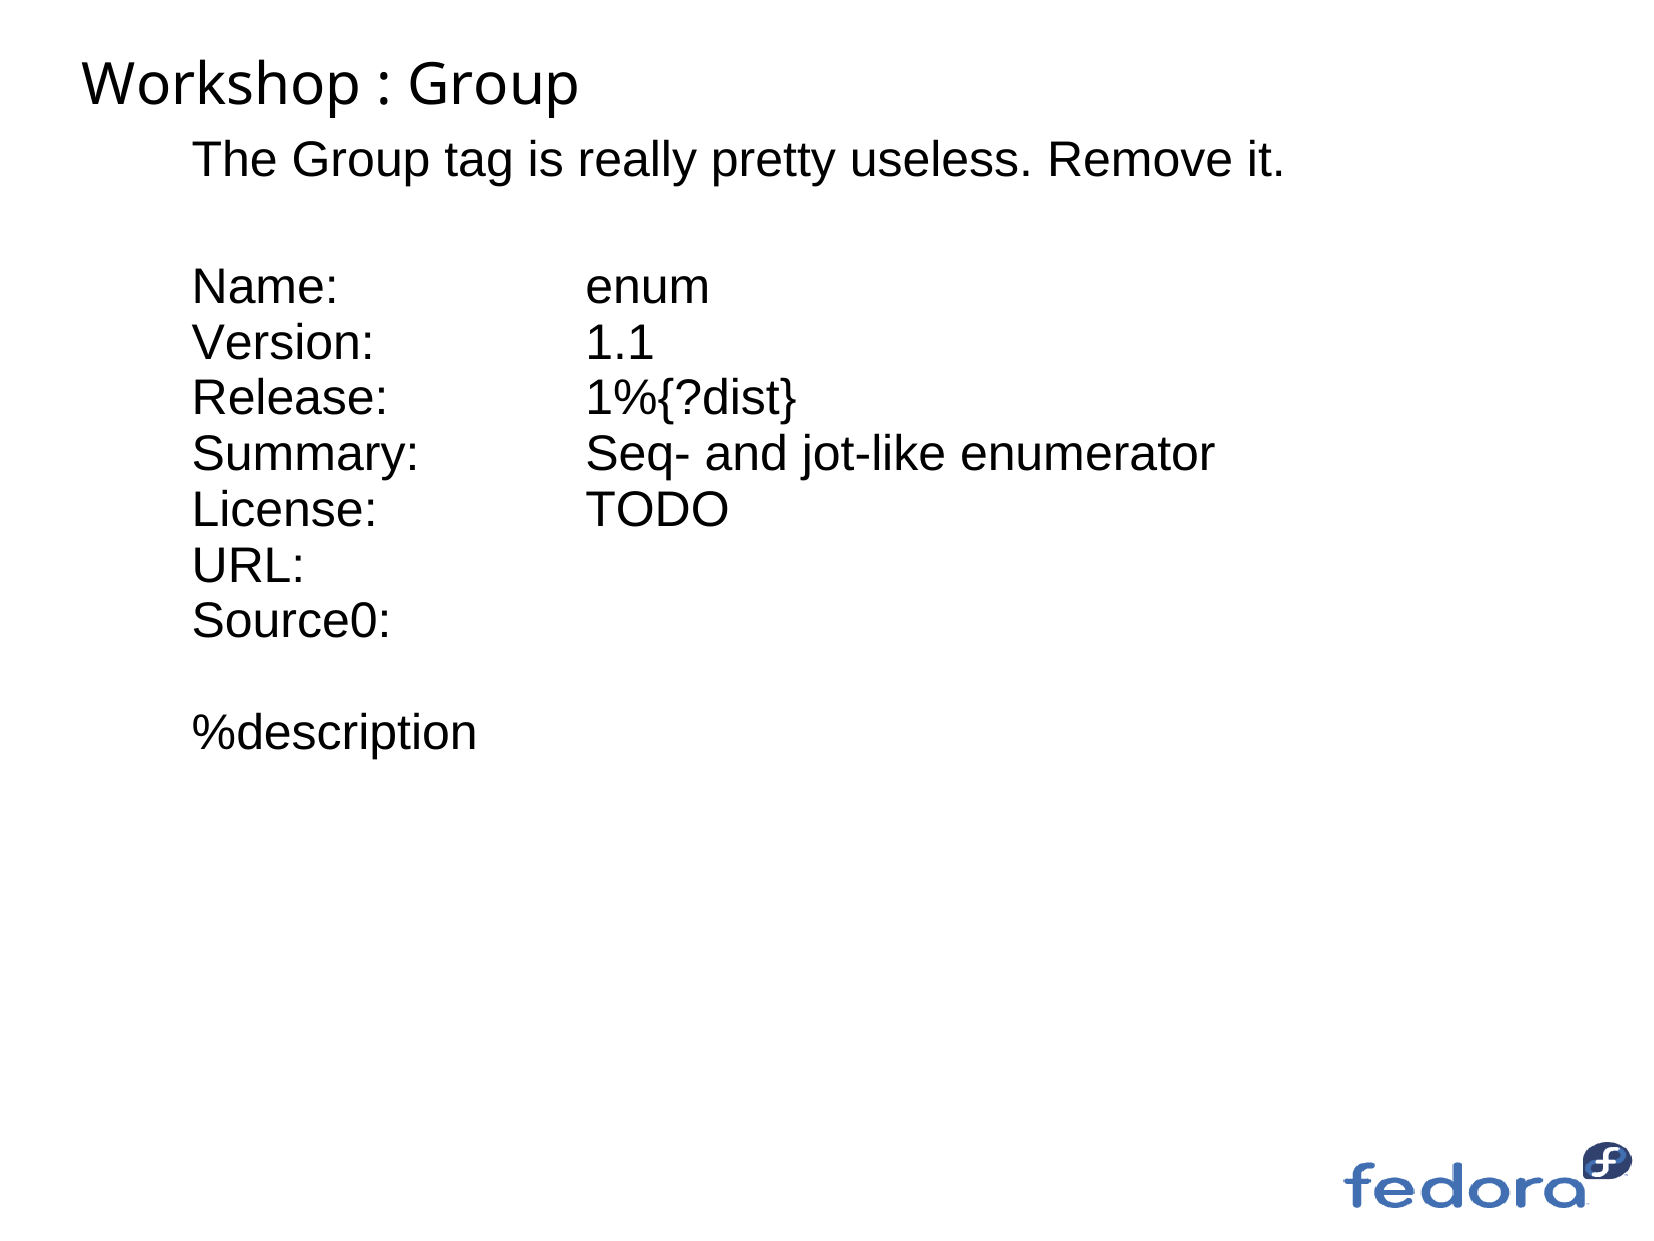

# Workshop : Group
The Group tag is really pretty useless. Remove it.
Name:		enum
Version:		1.1
Release:		1%{?dist}
Summary:		Seq- and jot-like enumerator
License:		TODO
URL:
Source0:
%description